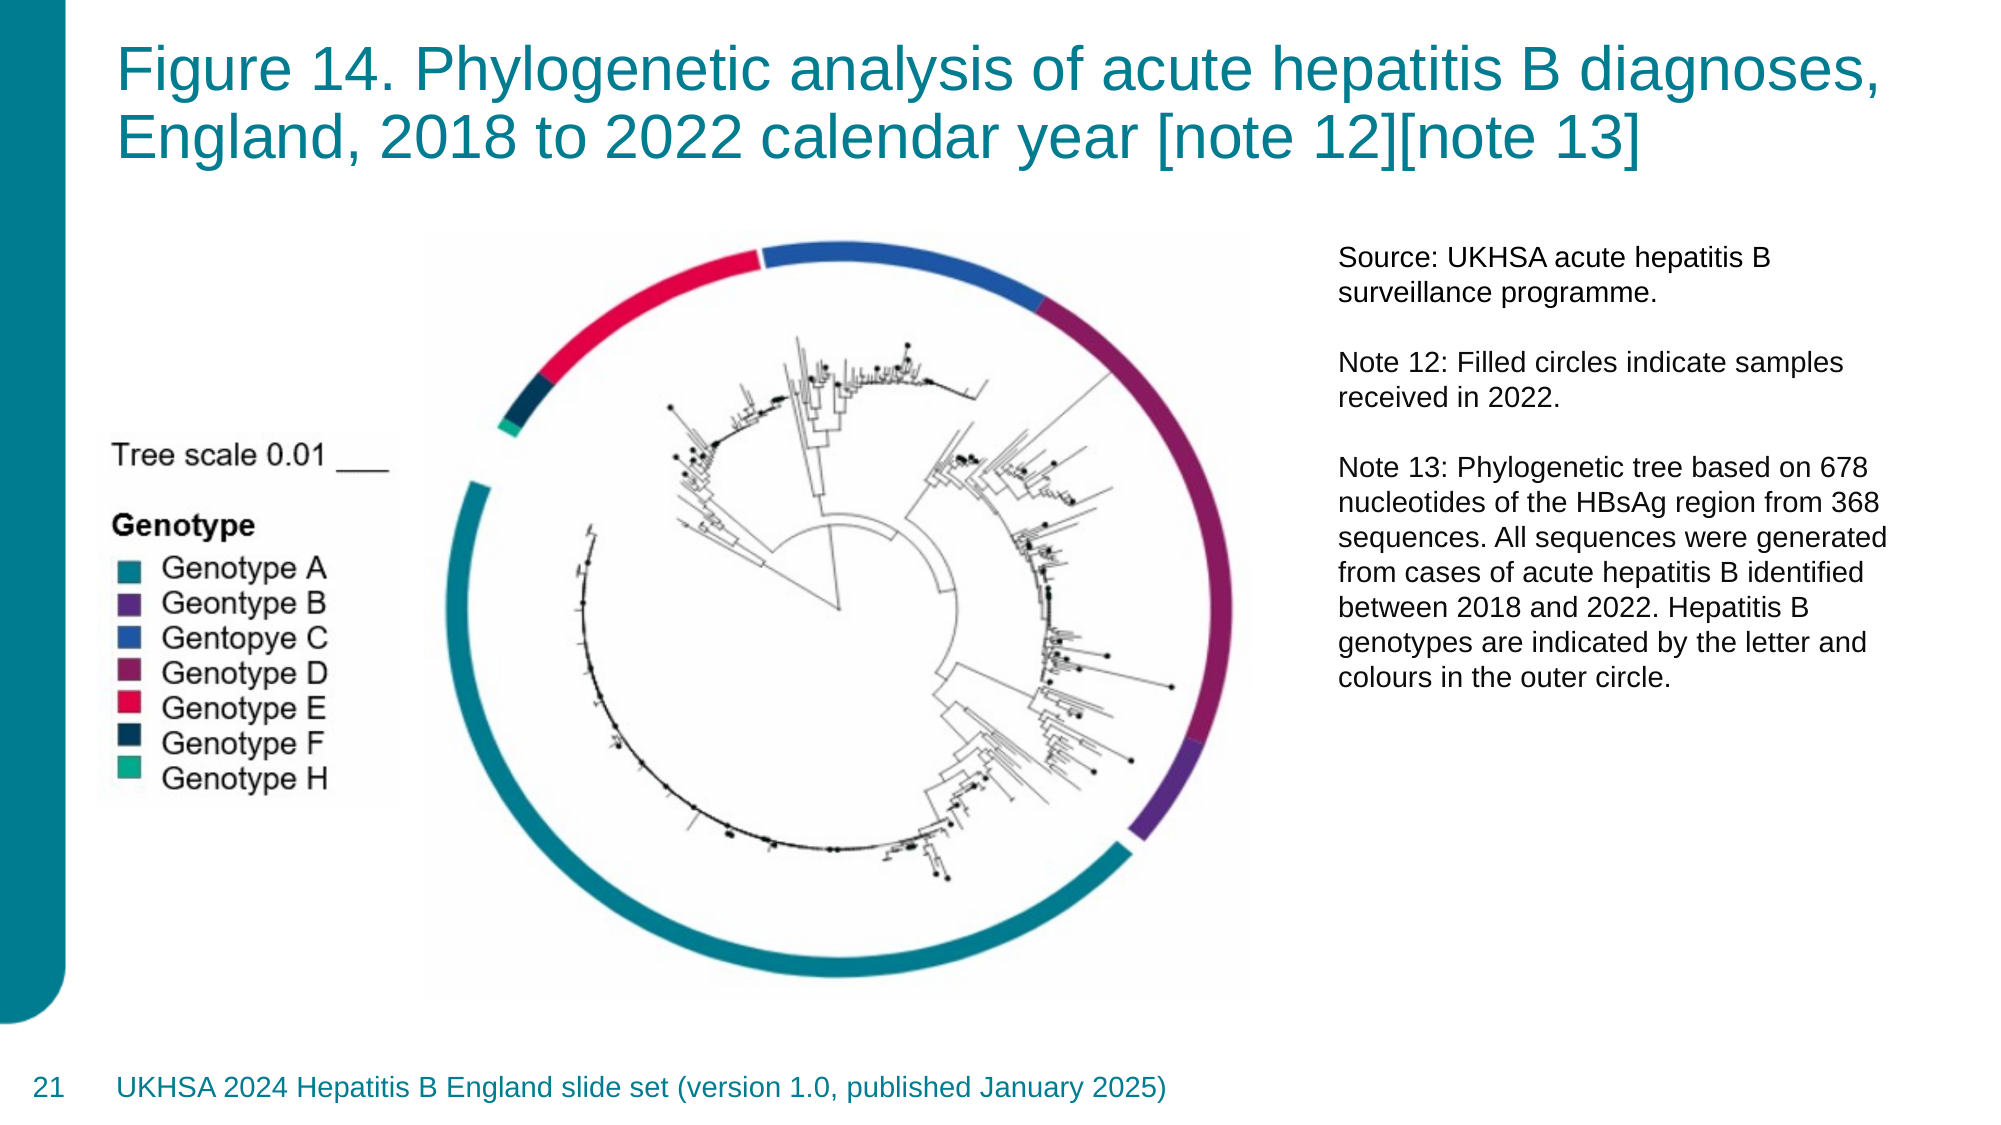

# Figure 14. Phylogenetic analysis of acute hepatitis B diagnoses, England, 2018 to 2022 calendar year [note 12][note 13]
Source: UKHSA acute hepatitis B surveillance programme.
Note 12: Filled circles indicate samples received in 2022.
Note 13: Phylogenetic tree based on 678 nucleotides of the HBsAg region from 368 sequences. All sequences were generated from cases of acute hepatitis B identified between 2018 and 2022. Hepatitis B genotypes are indicated by the letter and colours in the outer circle.
UKHSA 2024 Hepatitis B England slide set (version 1.0, published January 2025)
21